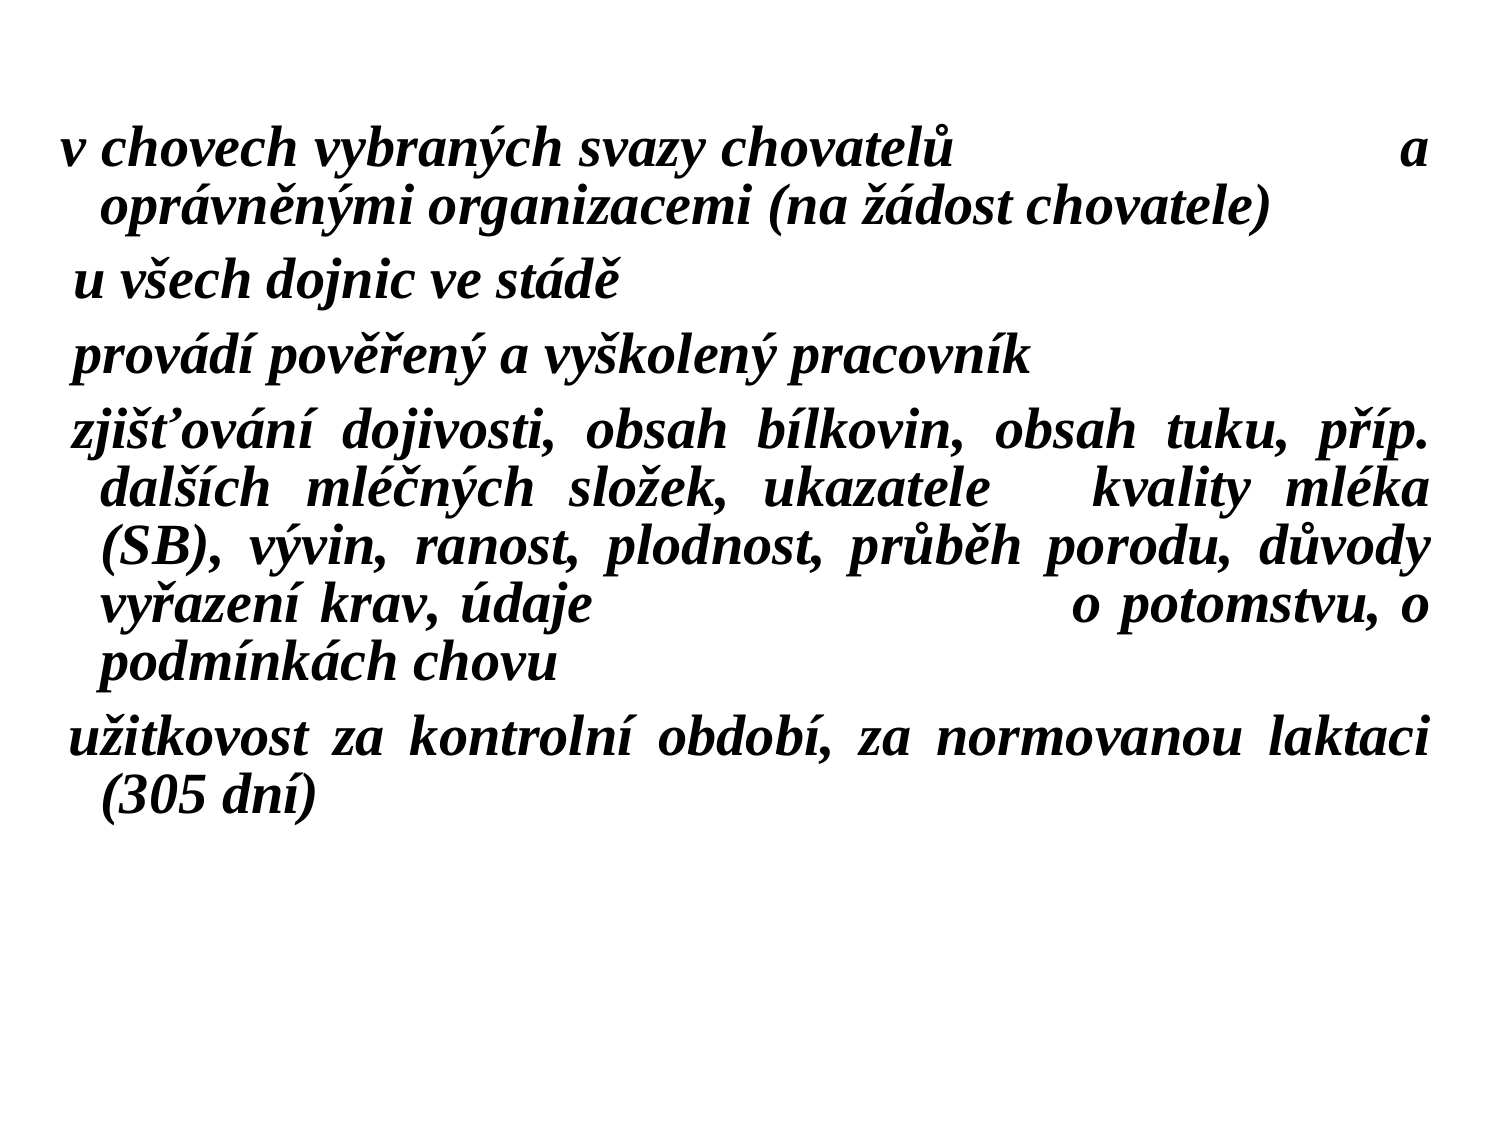

# v chovech vybraných svazy chovatelů a oprávněnými organizacemi (na žádost chovatele)
  u všech dojnic ve stádě
  provádí pověřený a vyškolený pracovník
 zjišťování dojivosti, obsah bílkovin, obsah tuku, příp. dalších mléčných složek, ukazatele kvality mléka (SB), vývin, ranost, plodnost, průběh porodu, důvody vyřazení krav, údaje o potomstvu, o podmínkách chovu
 užitkovost za kontrolní období, za normovanou laktaci (305 dní)